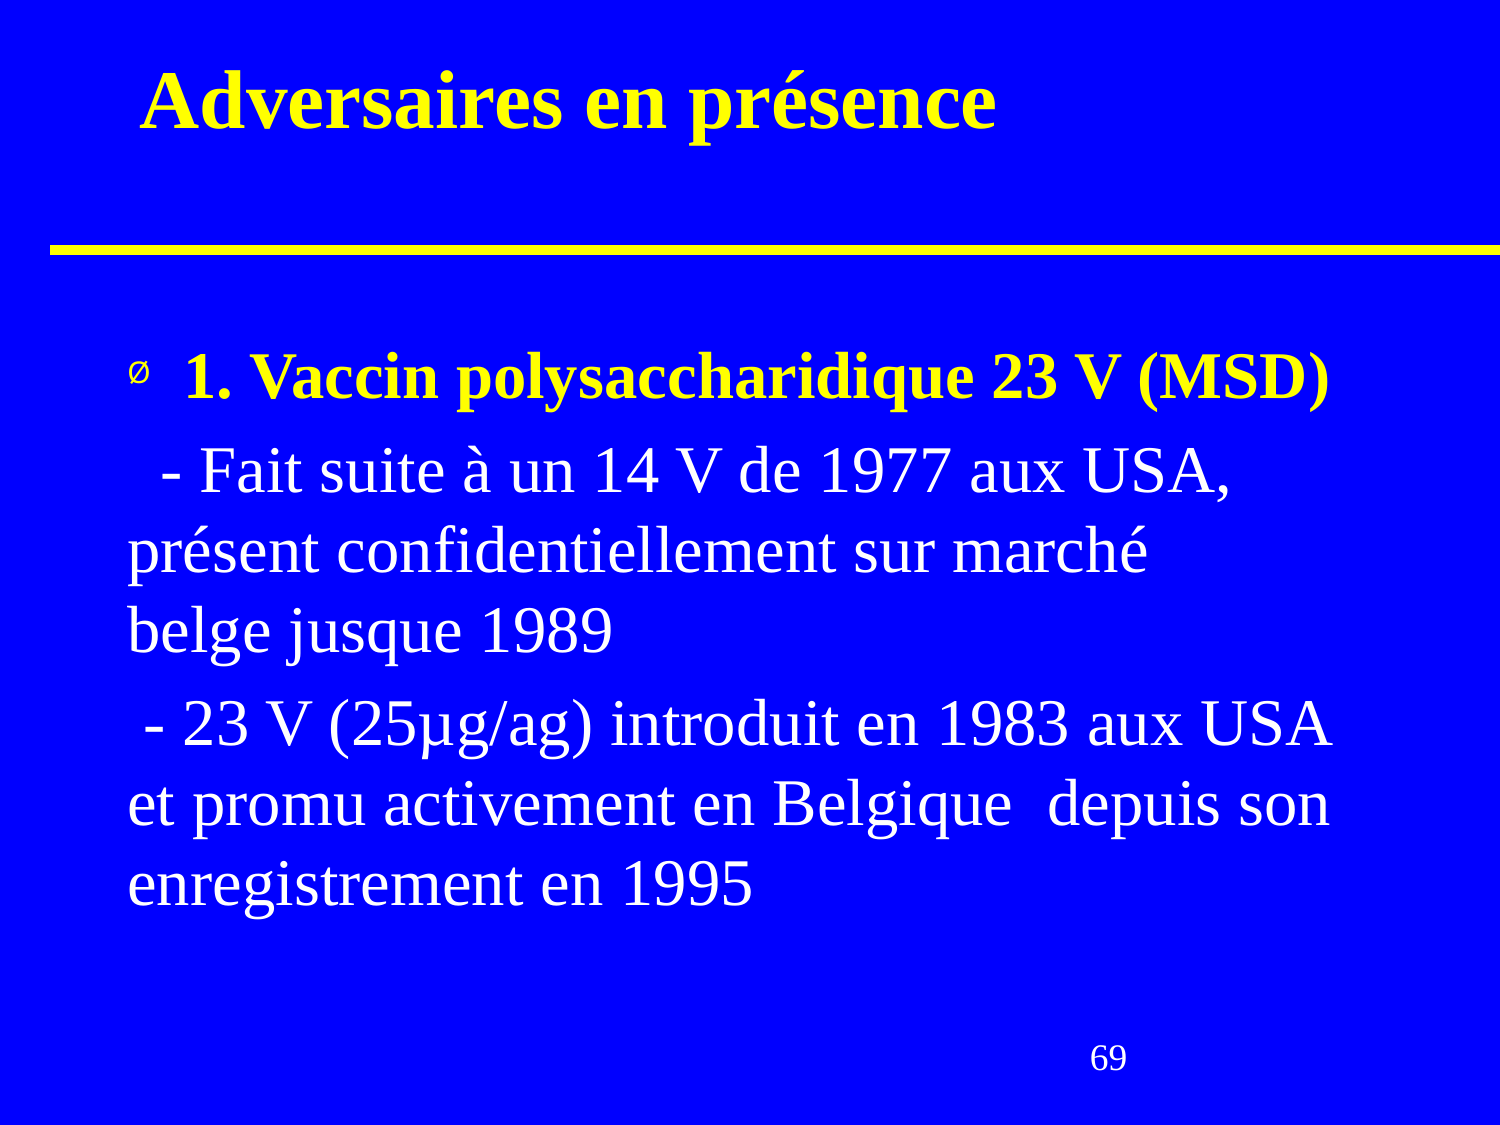

# Adversaires en présence
1. Vaccin polysaccharidique 23 V (MSD)
 - Fait suite à un 14 V de 1977 aux USA,		présent confidentiellement sur marché 		belge jusque 1989
 - 23 V (25µg/ag) introduit en 1983 aux USA et promu activement en Belgique depuis son enregistrement en 1995